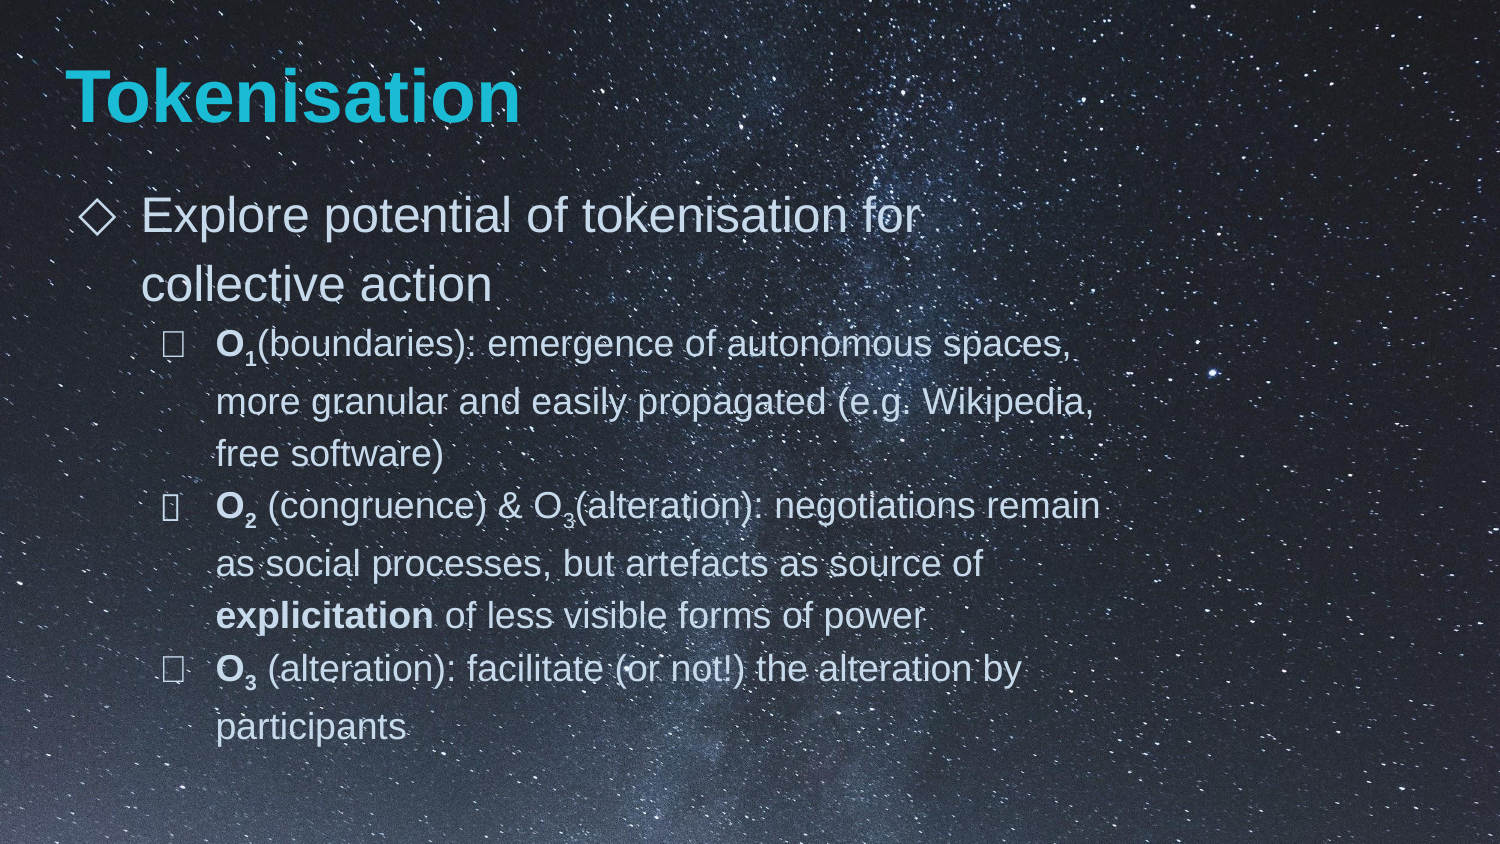

# Tokenisation
Explore potential of tokenisation for collective action
O1(boundaries): emergence of autonomous spaces, more granular and easily propagated (e.g. Wikipedia, free software)
O2 (congruence) & O3(alteration): negotiations remain as social processes, but artefacts as source of explicitation of less visible forms of power
O3 (alteration): facilitate (or not!) the alteration by participants